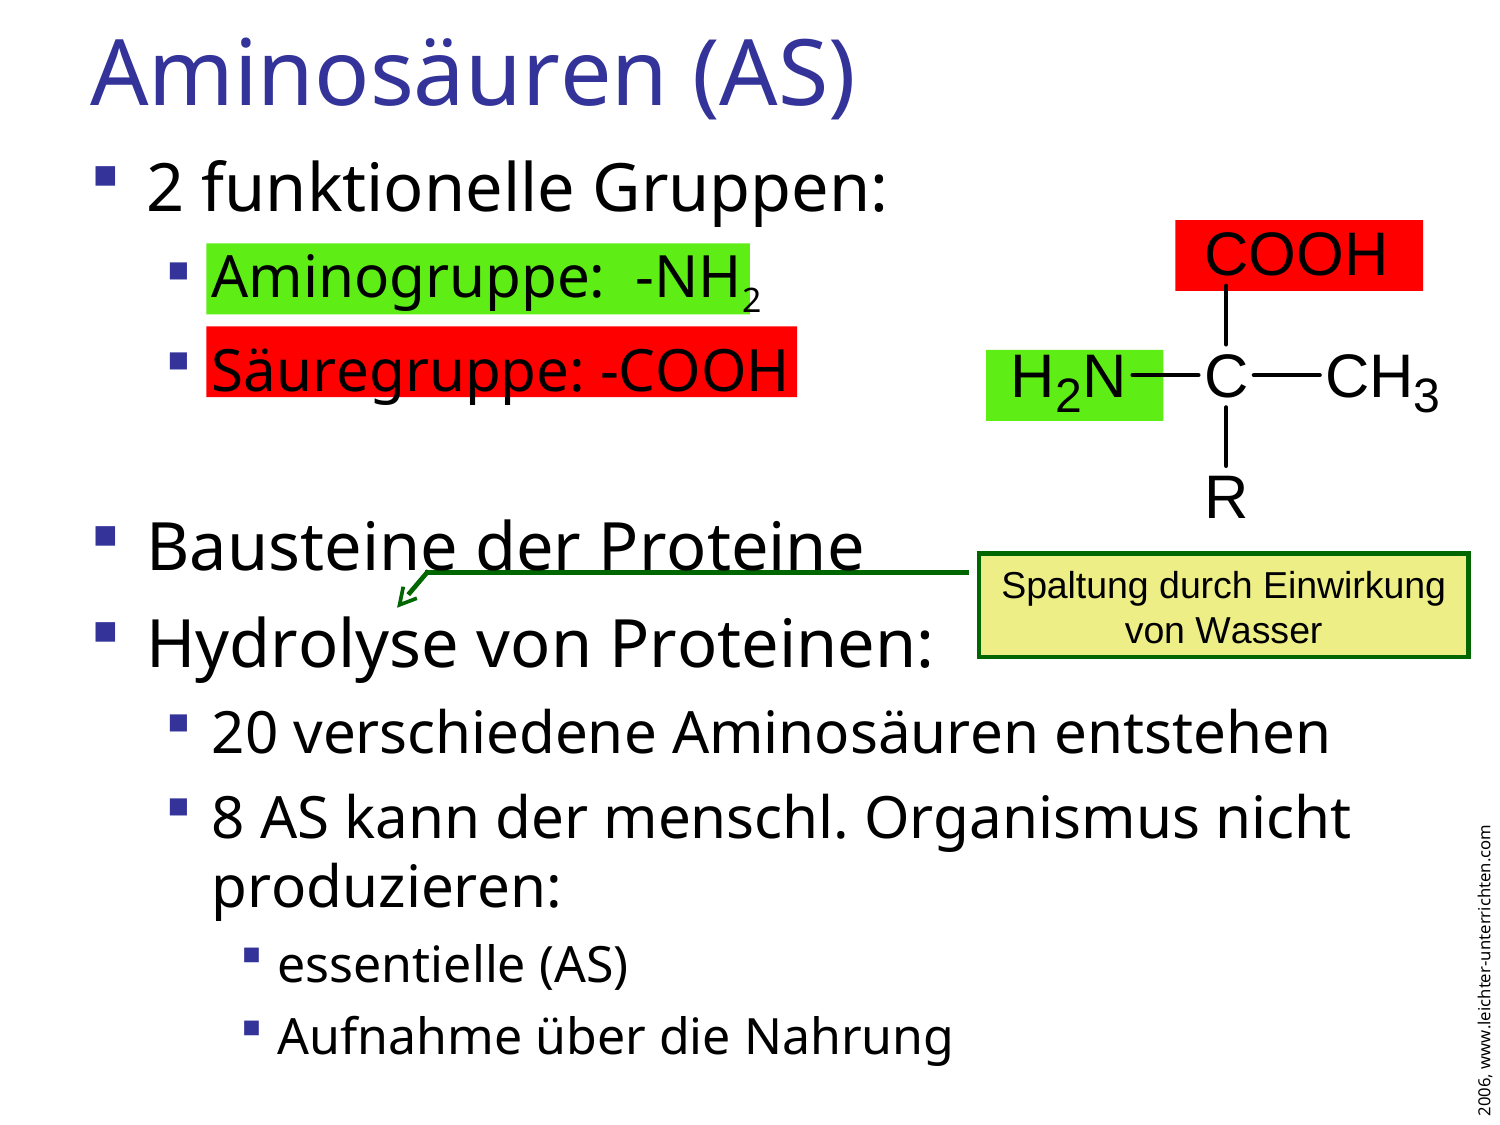

# Aminosäuren (AS)
2 funktionelle Gruppen:
Aminogruppe: -NH2
Säuregruppe: -COOH
Bausteine der Proteine
Hydrolyse von Proteinen:
20 verschiedene Aminosäuren entstehen
8 AS kann der menschl. Organismus nicht produzieren:
essentielle (AS)
Aufnahme über die Nahrung
Spaltung durch Einwirkung von Wasser